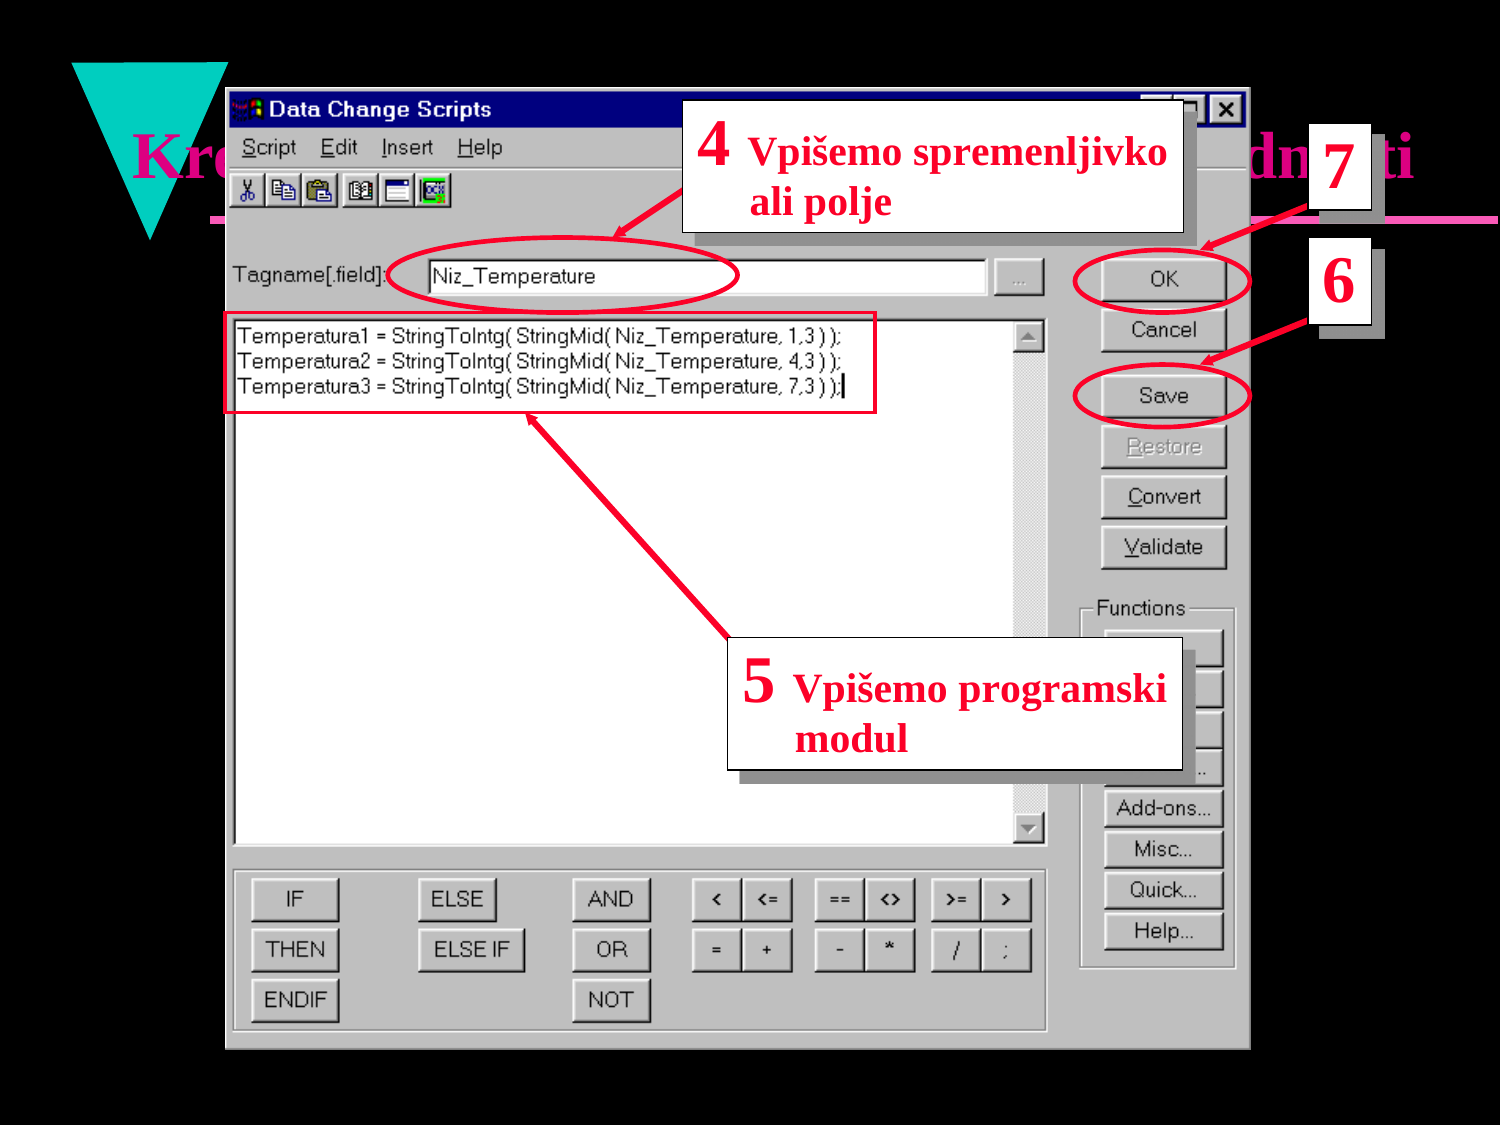

# Kreiranje progr. mod. Sprememba vrednosti
4 Vpišemo spremenljivko
 ali polje
7
6
5 Vpišemo programski
 modul
RVP2
Kreiranje programskih modulov
28